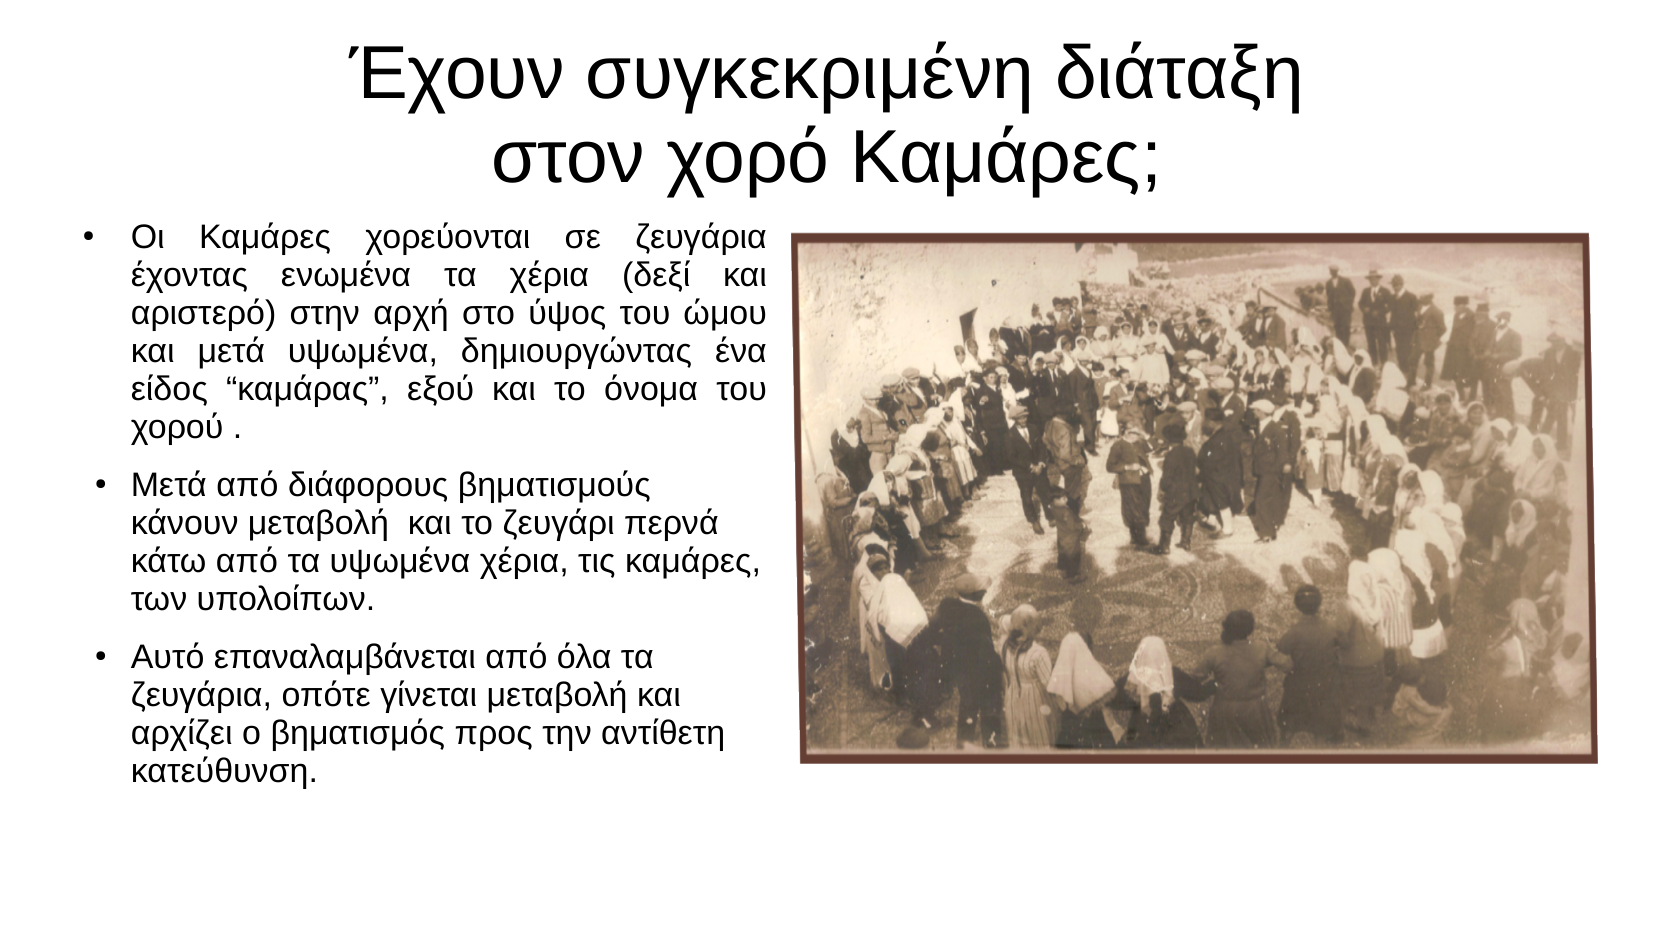

# Έχουν συγκεκριμένη διάταξη στον χορό Καμάρες;
Οι Καμάρες χορεύονται σε ζευγάρια έχοντας ενωμένα τα χέρια (δεξί και αριστερό) στην αρχή στο ύψος του ώμου και μετά υψωμένα, δημιουργώντας ένα είδος “καμάρας”, εξού και το όνομα του χορού .
Μετά από διάφορους βηματισμούς κάνουν μεταβολή και το ζευγάρι περνά κάτω από τα υψωμένα χέρια, τις καμάρες, των υπολοίπων.
Αυτό επαναλαμβάνεται από όλα τα ζευγάρια, οπότε γίνεται μεταβολή και αρχίζει ο βηματισμός προς την αντίθετη κατεύθυνση.